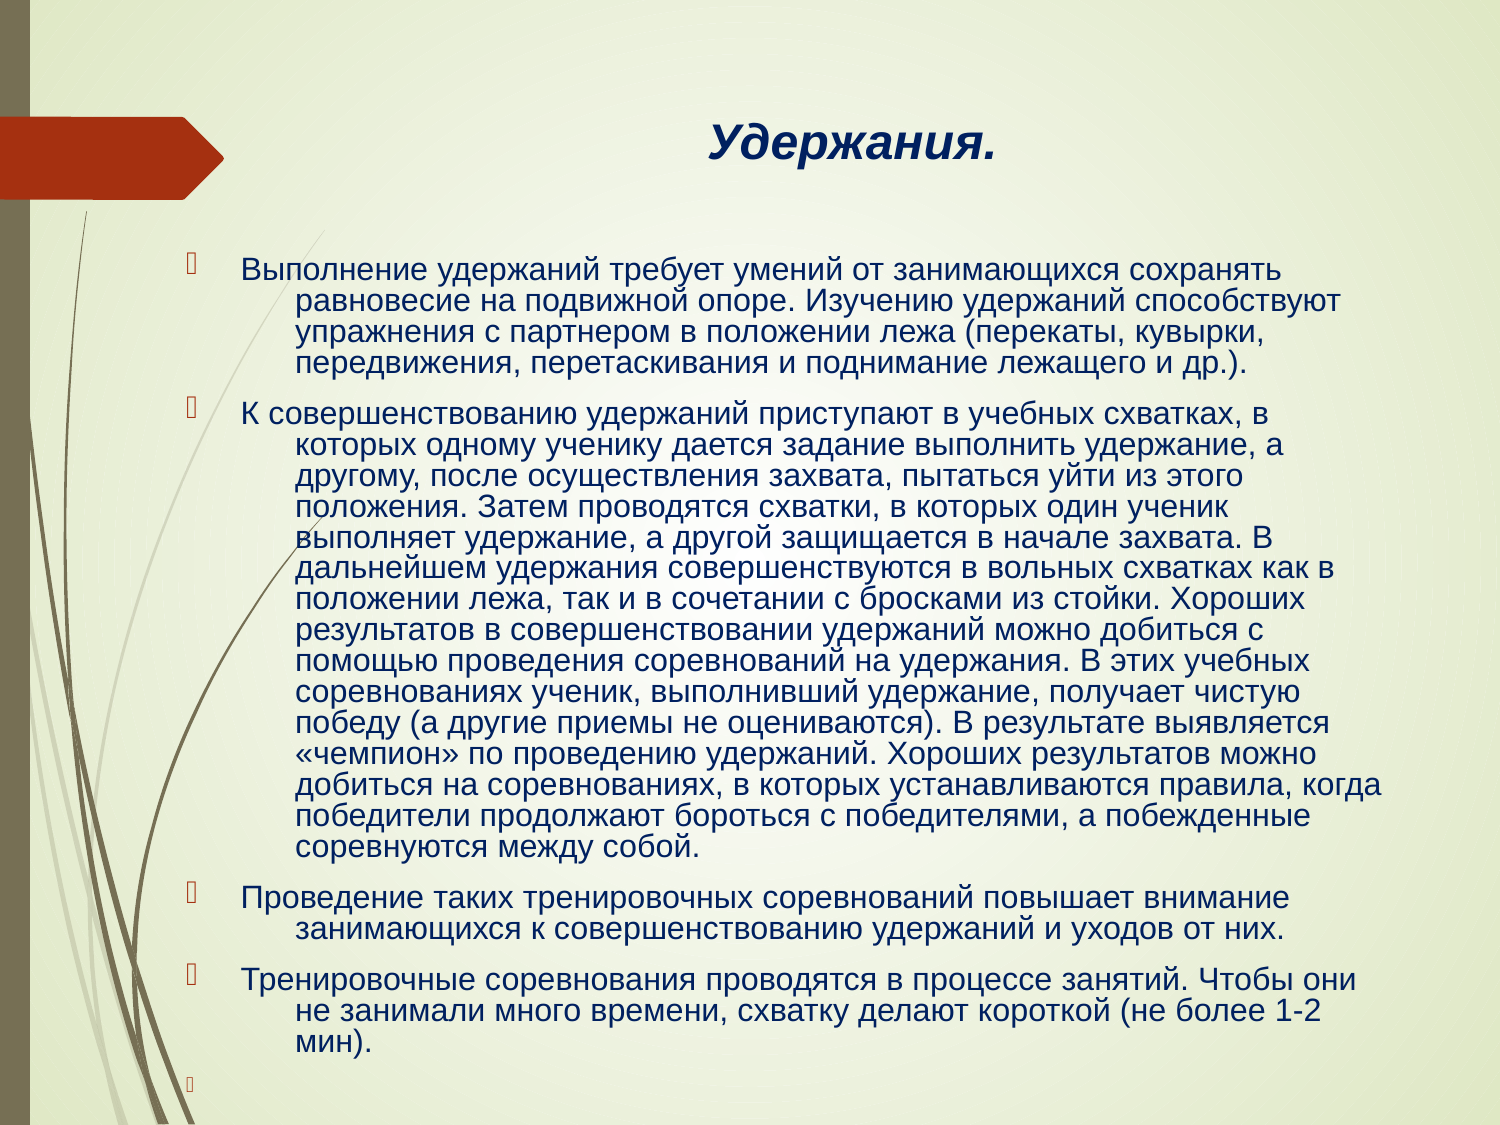

# Удержания.
Выполнение удержаний требует умений от занимающихся сохранять равновесие на подвижной опоре. Изучению удержаний способствуют упражнения с партнером в положении лежа (перекаты, кувырки, передвижения, перетаскивания и поднимание лежащего и др.).
К совершенствованию удержаний приступают в учебных схватках, в которых одному ученику дается задание выполнить удержание, а другому, после осуществления захвата, пытаться уйти из этого положения. Затем проводятся схватки, в которых один ученик выполняет удержание, а другой защищается в начале захвата. В дальнейшем удержания совершенствуются в вольных схватках как в положении лежа, так и в сочетании с бросками из стойки. Хороших результатов в совершенствовании удержаний можно добиться с помощью проведения соревнований на удержания. В этих учебных соревнованиях ученик, выполнивший удержание, получает чистую победу (а другие приемы не оцениваются). В результате выявляется «чемпион» по проведению удержаний. Хороших результатов можно добиться на соревнованиях, в которых устанавливаются правила, когда победители продолжают бороться с победителями, а побежденные соревнуются между собой.
Проведение таких тренировочных соревнований повышает внимание занимающихся к совершенствованию удержаний и уходов от них.
Тренировочные соревнования проводятся в процессе занятий. Чтобы они не занимали много времени, схватку делают короткой (не более 1-2 мин).